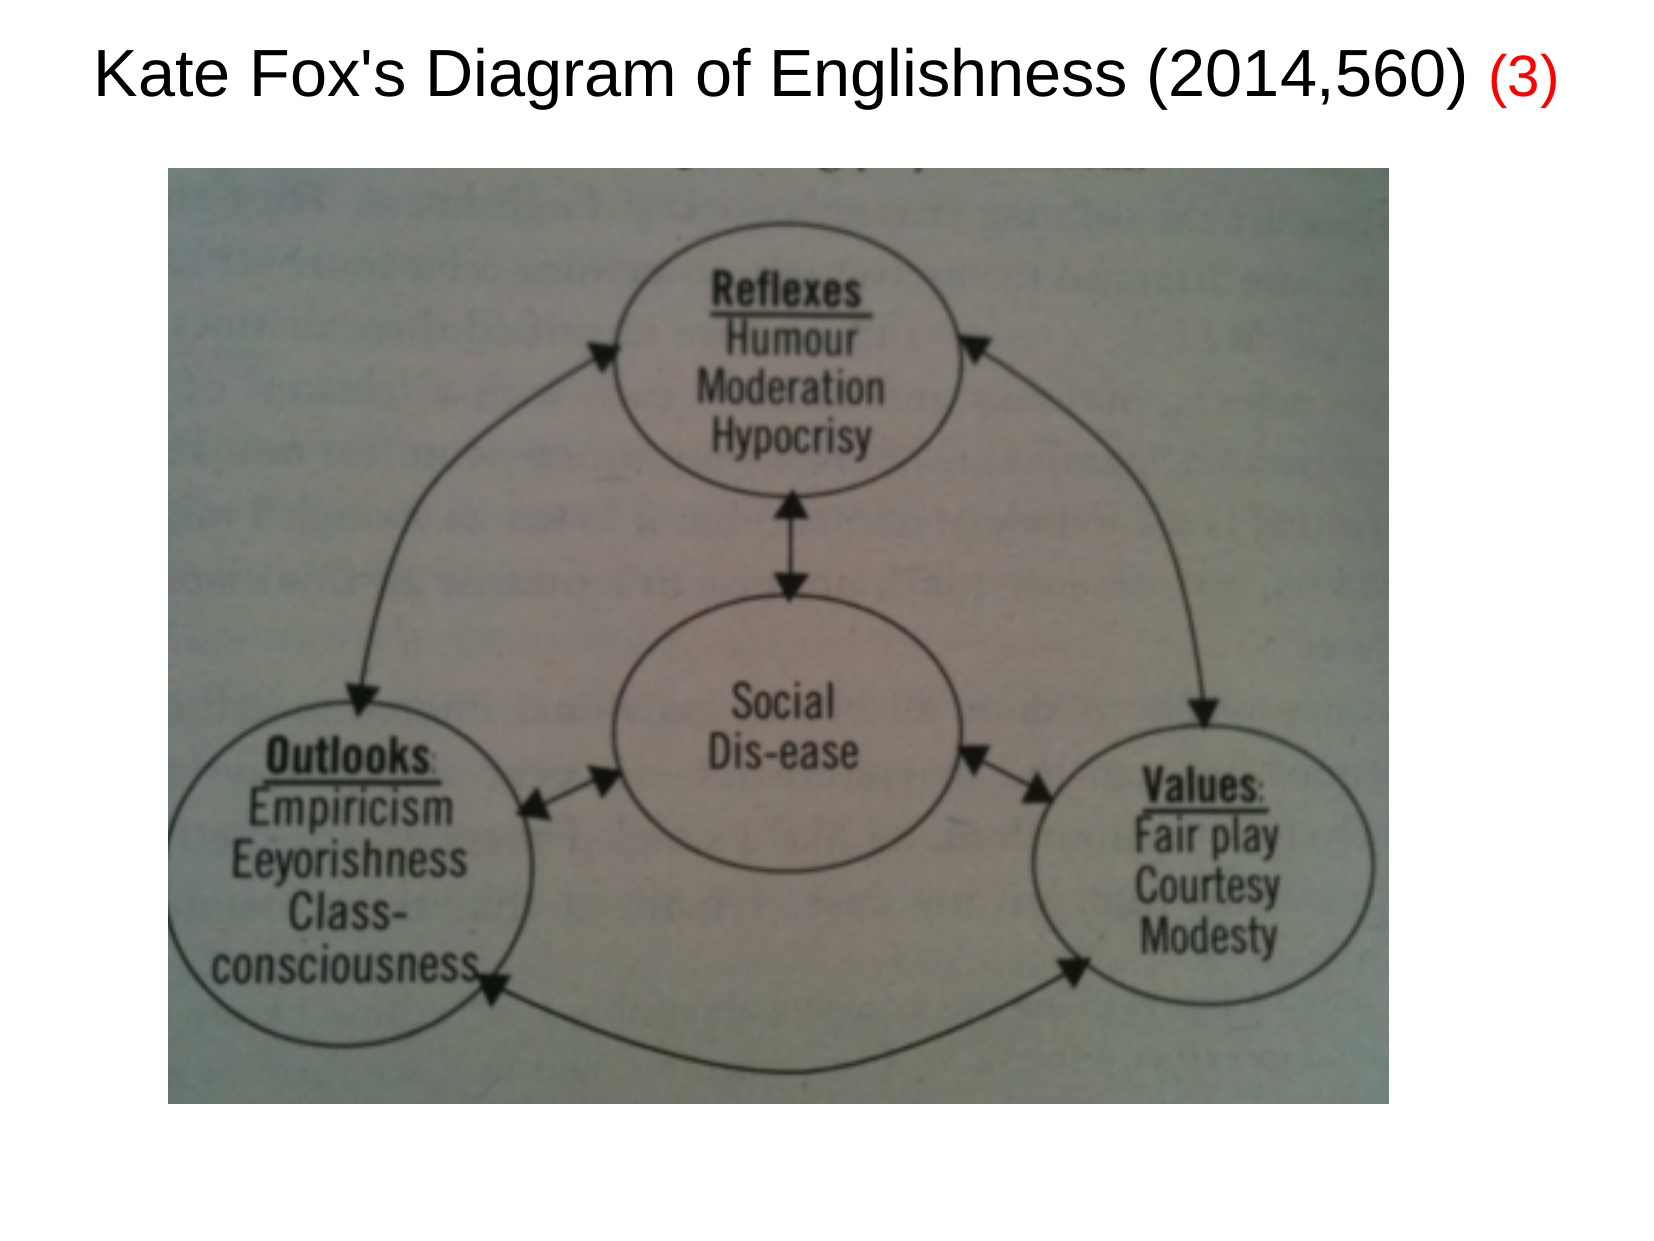

# Kate Fox's Diagram of Englishness (2014,560) (3)